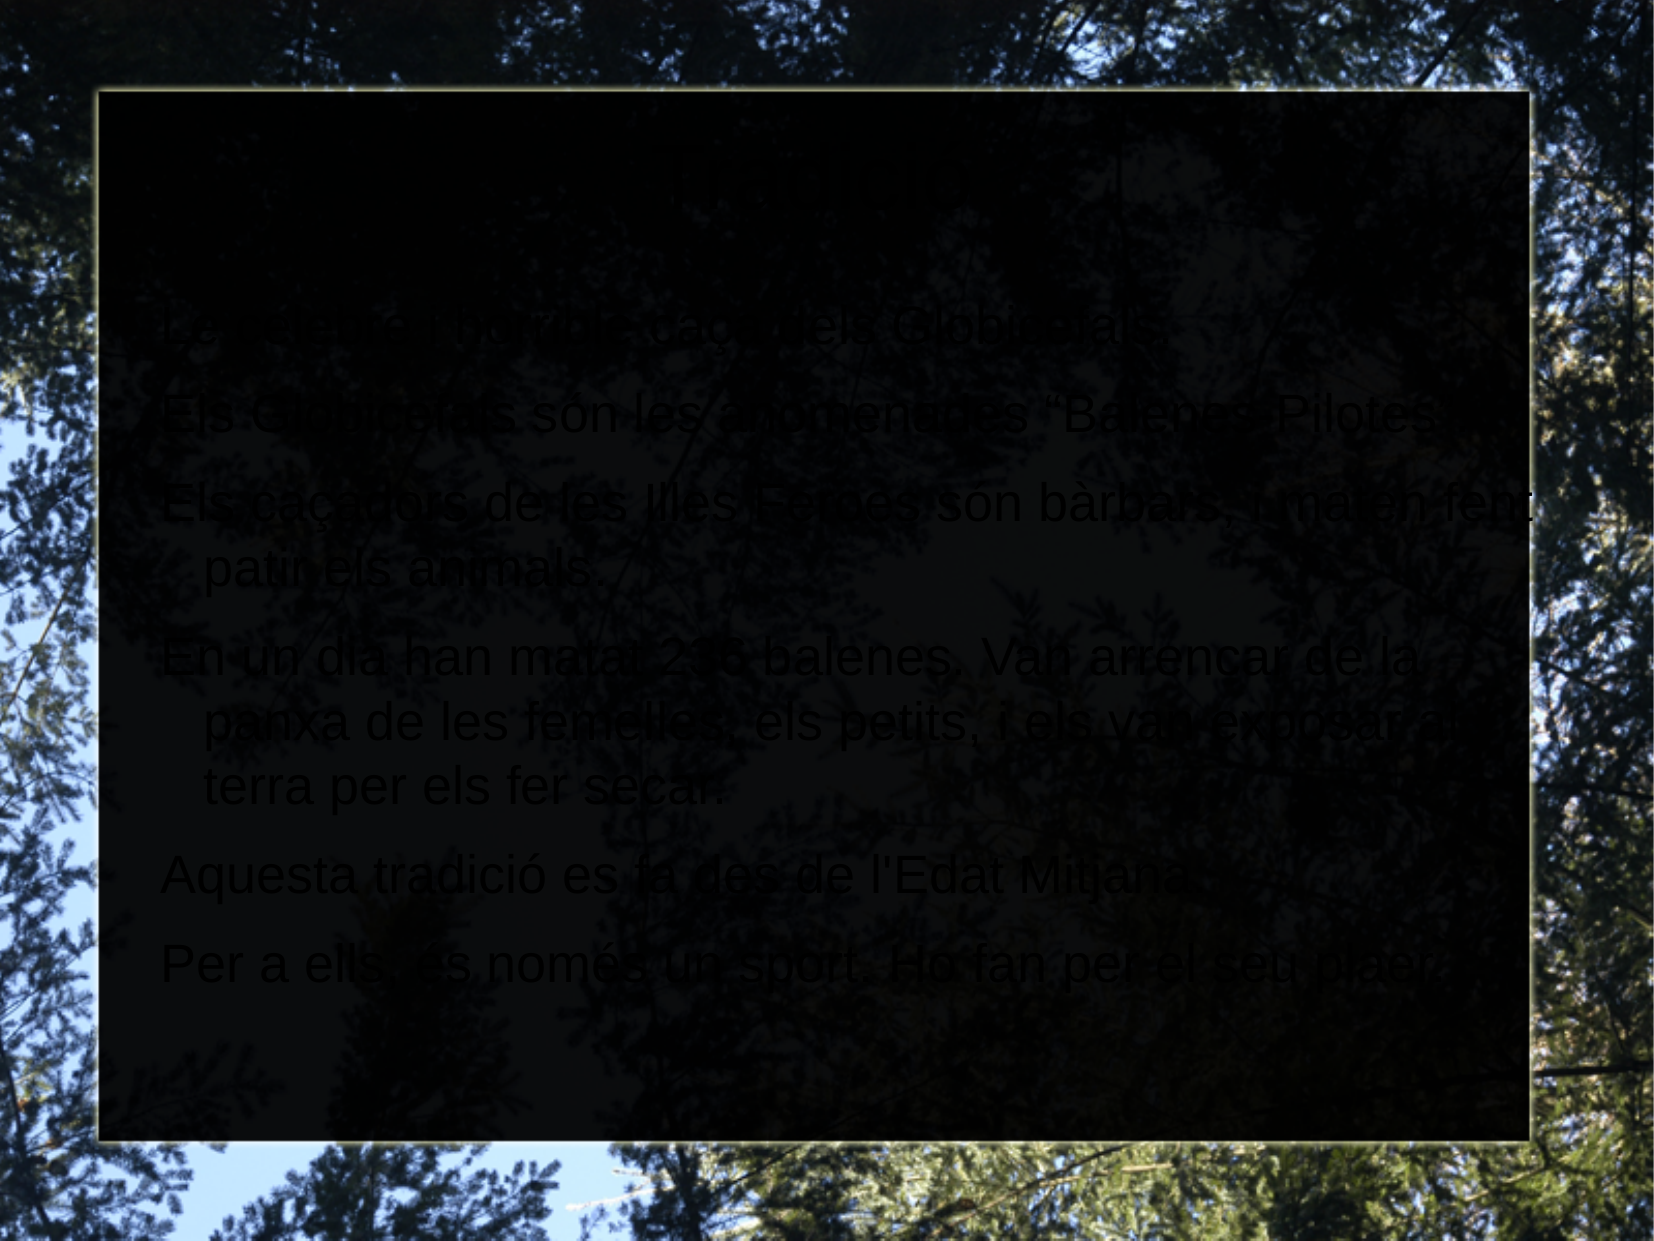

# Tradició
Le celebre i horrible caça dels Globicefals.
Els Globicefals són les anomenades “Balenes-Pilotes”.
Els caçadors de les Illes Feroes són bàrbars, i maten fent patir els animals.
En un dia han matat 236 balenes. Van arrencar de la panxa de les femelles, els petits, i els van exposar al terra per els fer secar.
Aquesta tradició es fa des de l'Edat Mitjana.
Per a ells, és només un sport. Ho fan per el seu plaer.